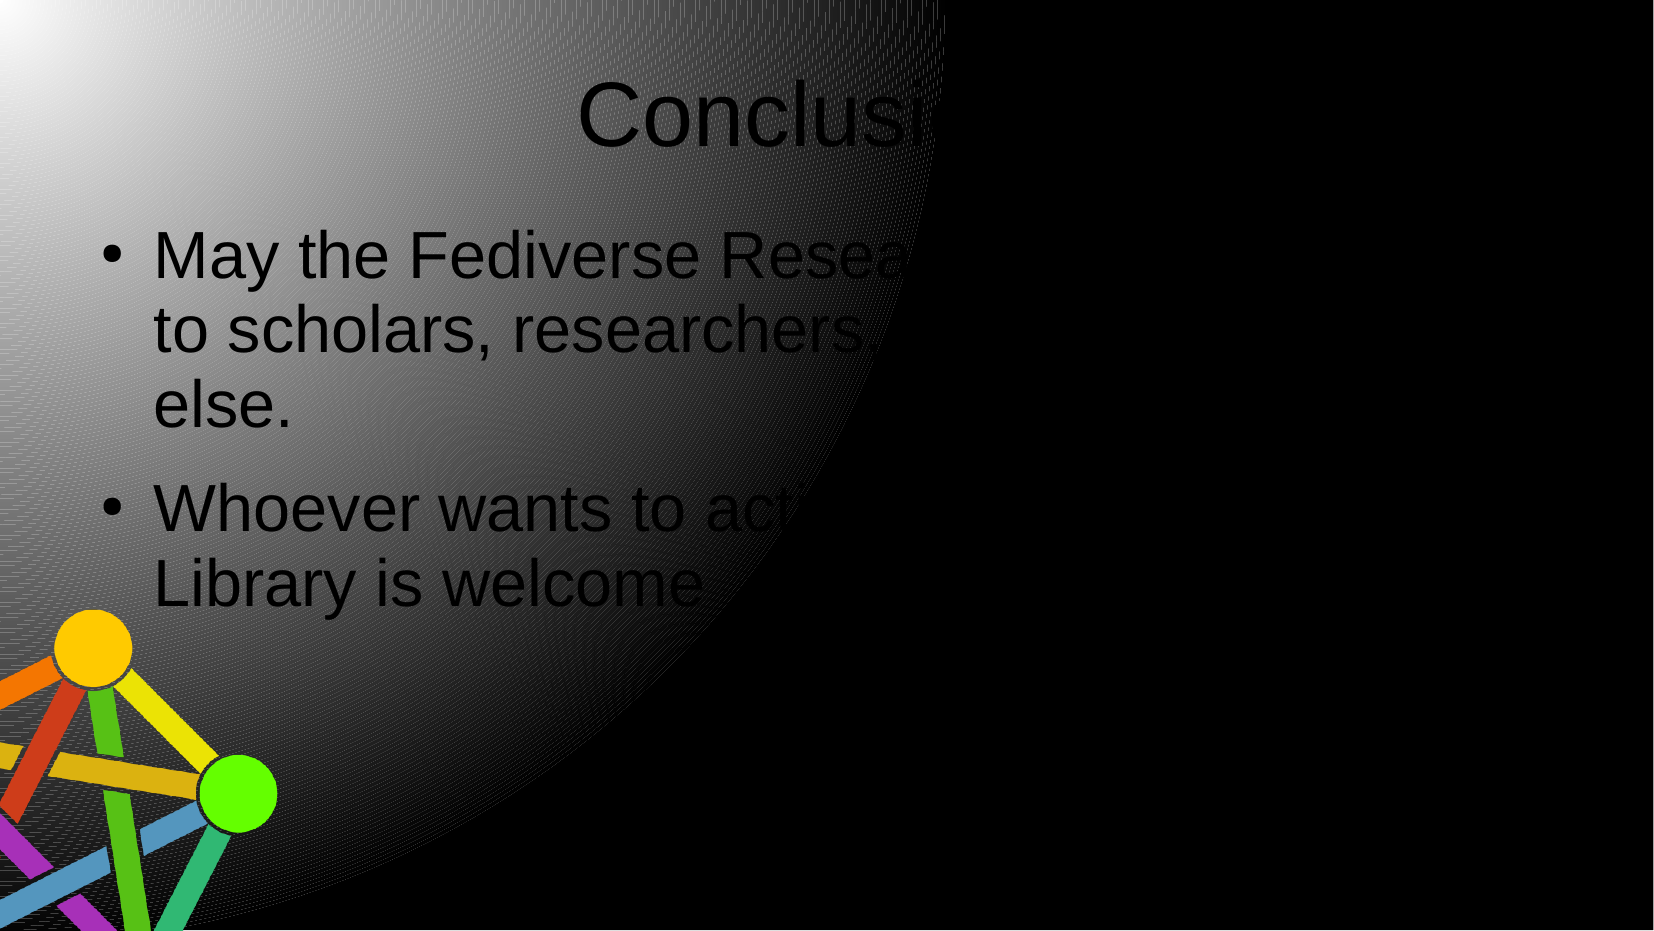

# Conclusions
May the Fediverse Research Library be useful to scholars, researchers, journalists and all else.
Whoever wants to actively contribute to the Library is welcome